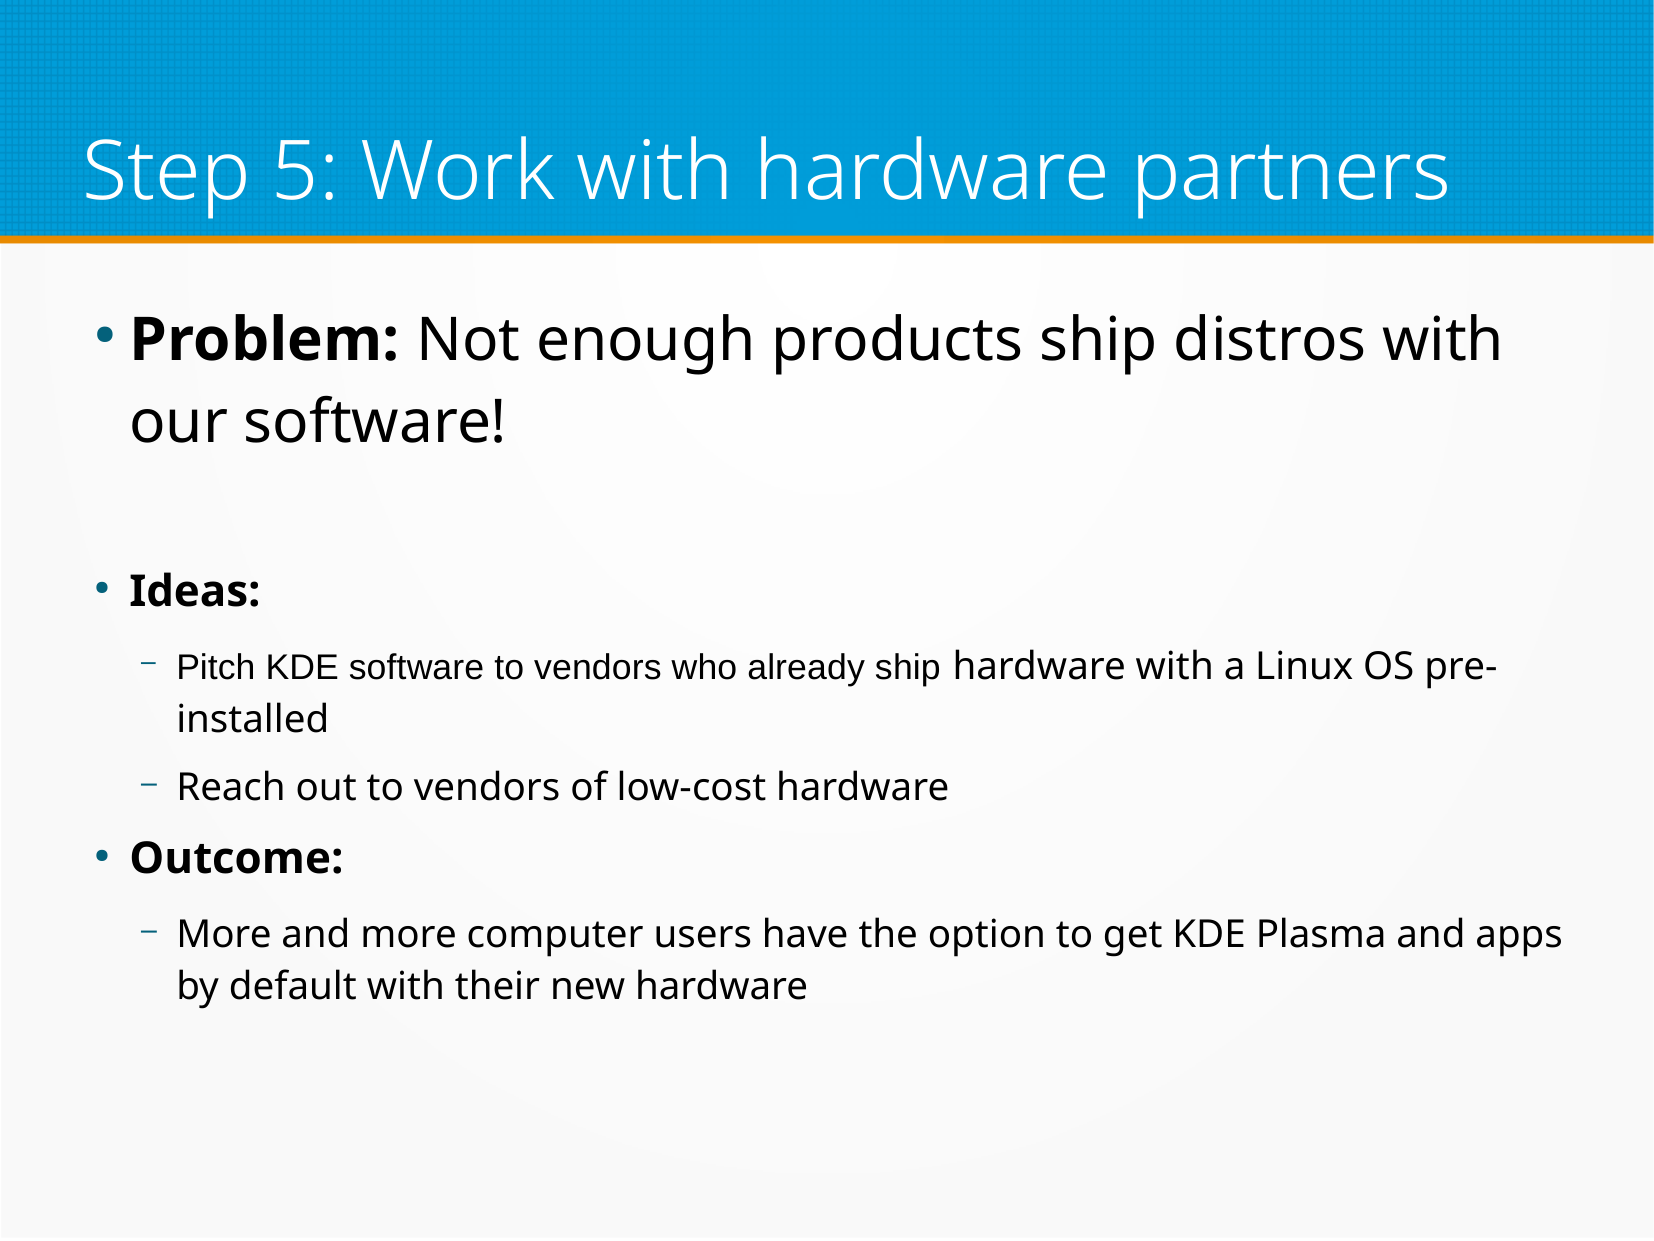

# Step 5: Work with hardware partners
Problem: Not enough products ship distros with our software!
Ideas:
Pitch KDE software to vendors who already ship hardware with a Linux OS pre-installed
Reach out to vendors of low-cost hardware
Outcome:
More and more computer users have the option to get KDE Plasma and apps by default with their new hardware